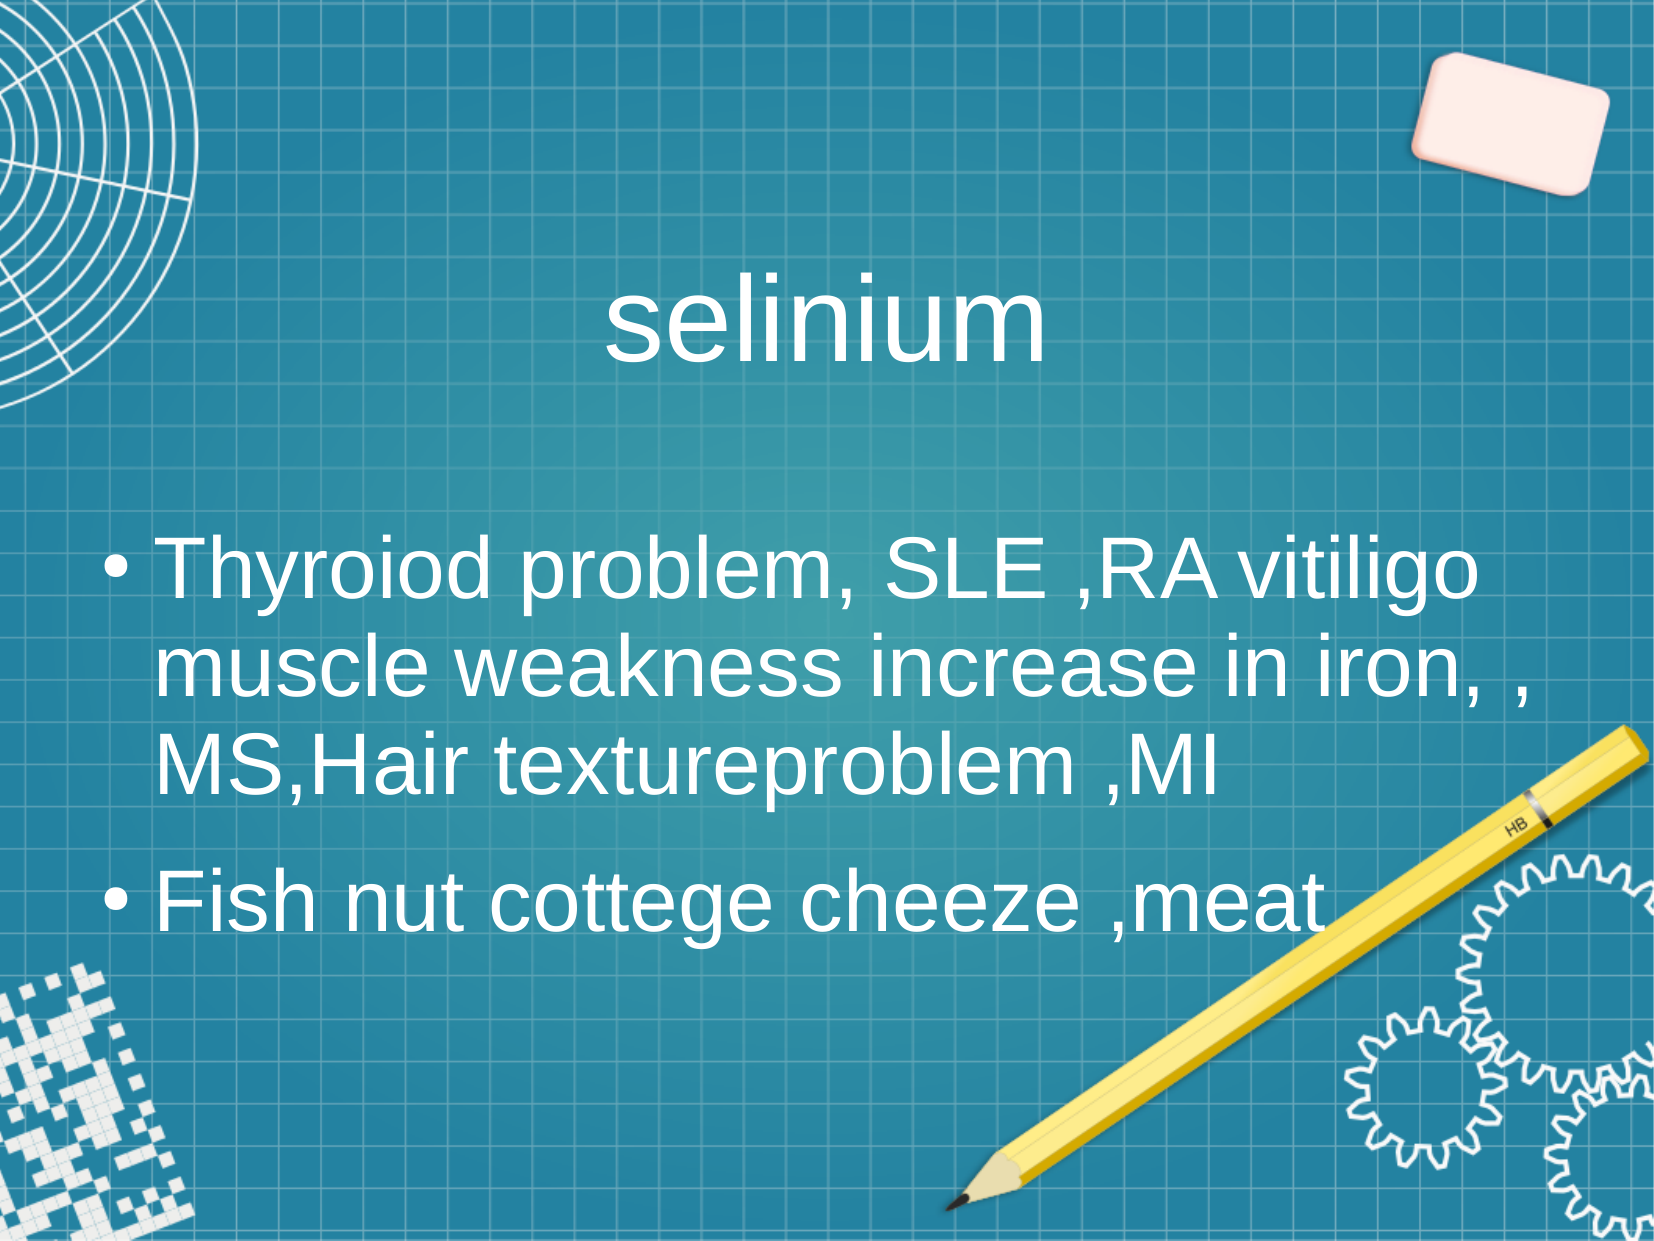

# selinium
Thyroiod problem, SLE ,RA vitiligo muscle weakness increase in iron, , MS,Hair textureproblem ,MI
Fish nut cottege cheeze ,meat